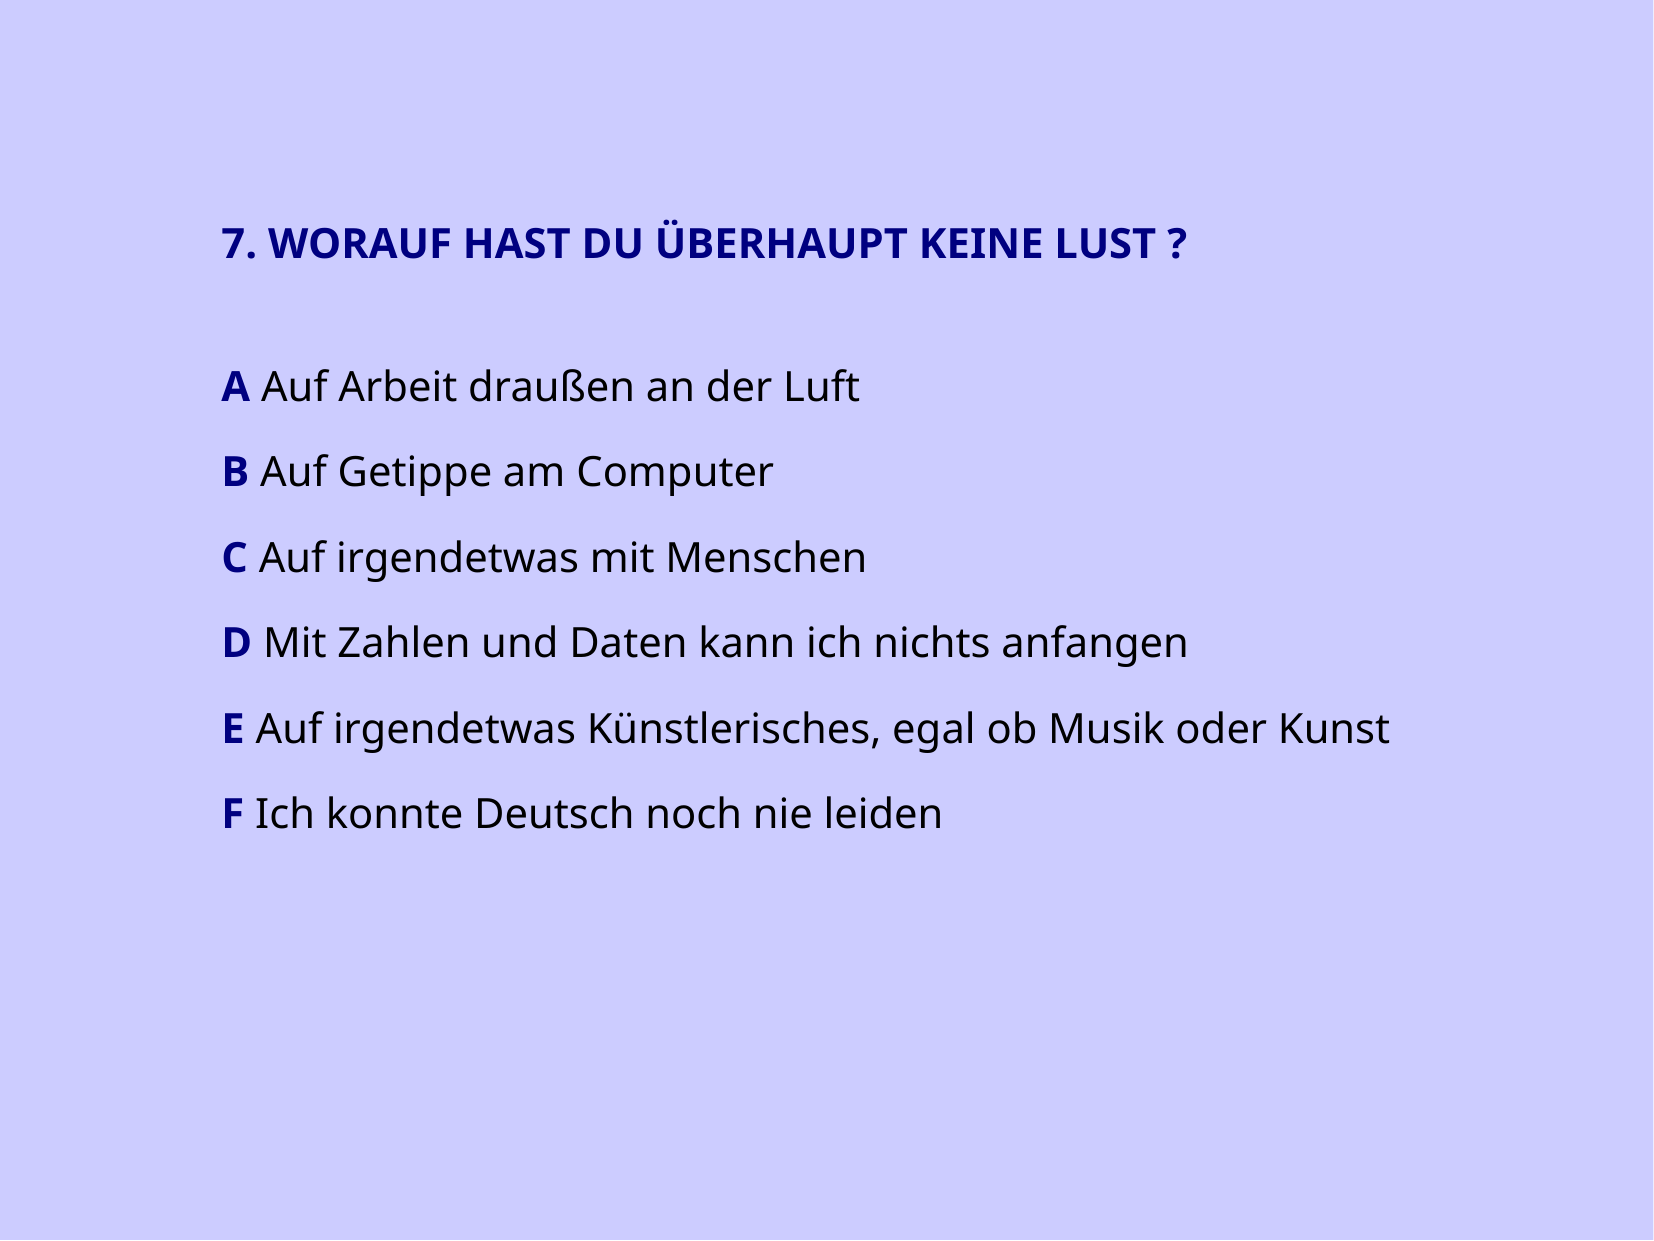

7. WORAUF HAST DU ÜBERHAUPT KEINE LUST ?
A Auf Arbeit draußen an der Luft
B Auf Getippe am Computer
C Auf irgendetwas mit Menschen
D Mit Zahlen und Daten kann ich nichts anfangen
E Auf irgendetwas Künstlerisches, egal ob Musik oder Kunst
F Ich konnte Deutsch noch nie leiden